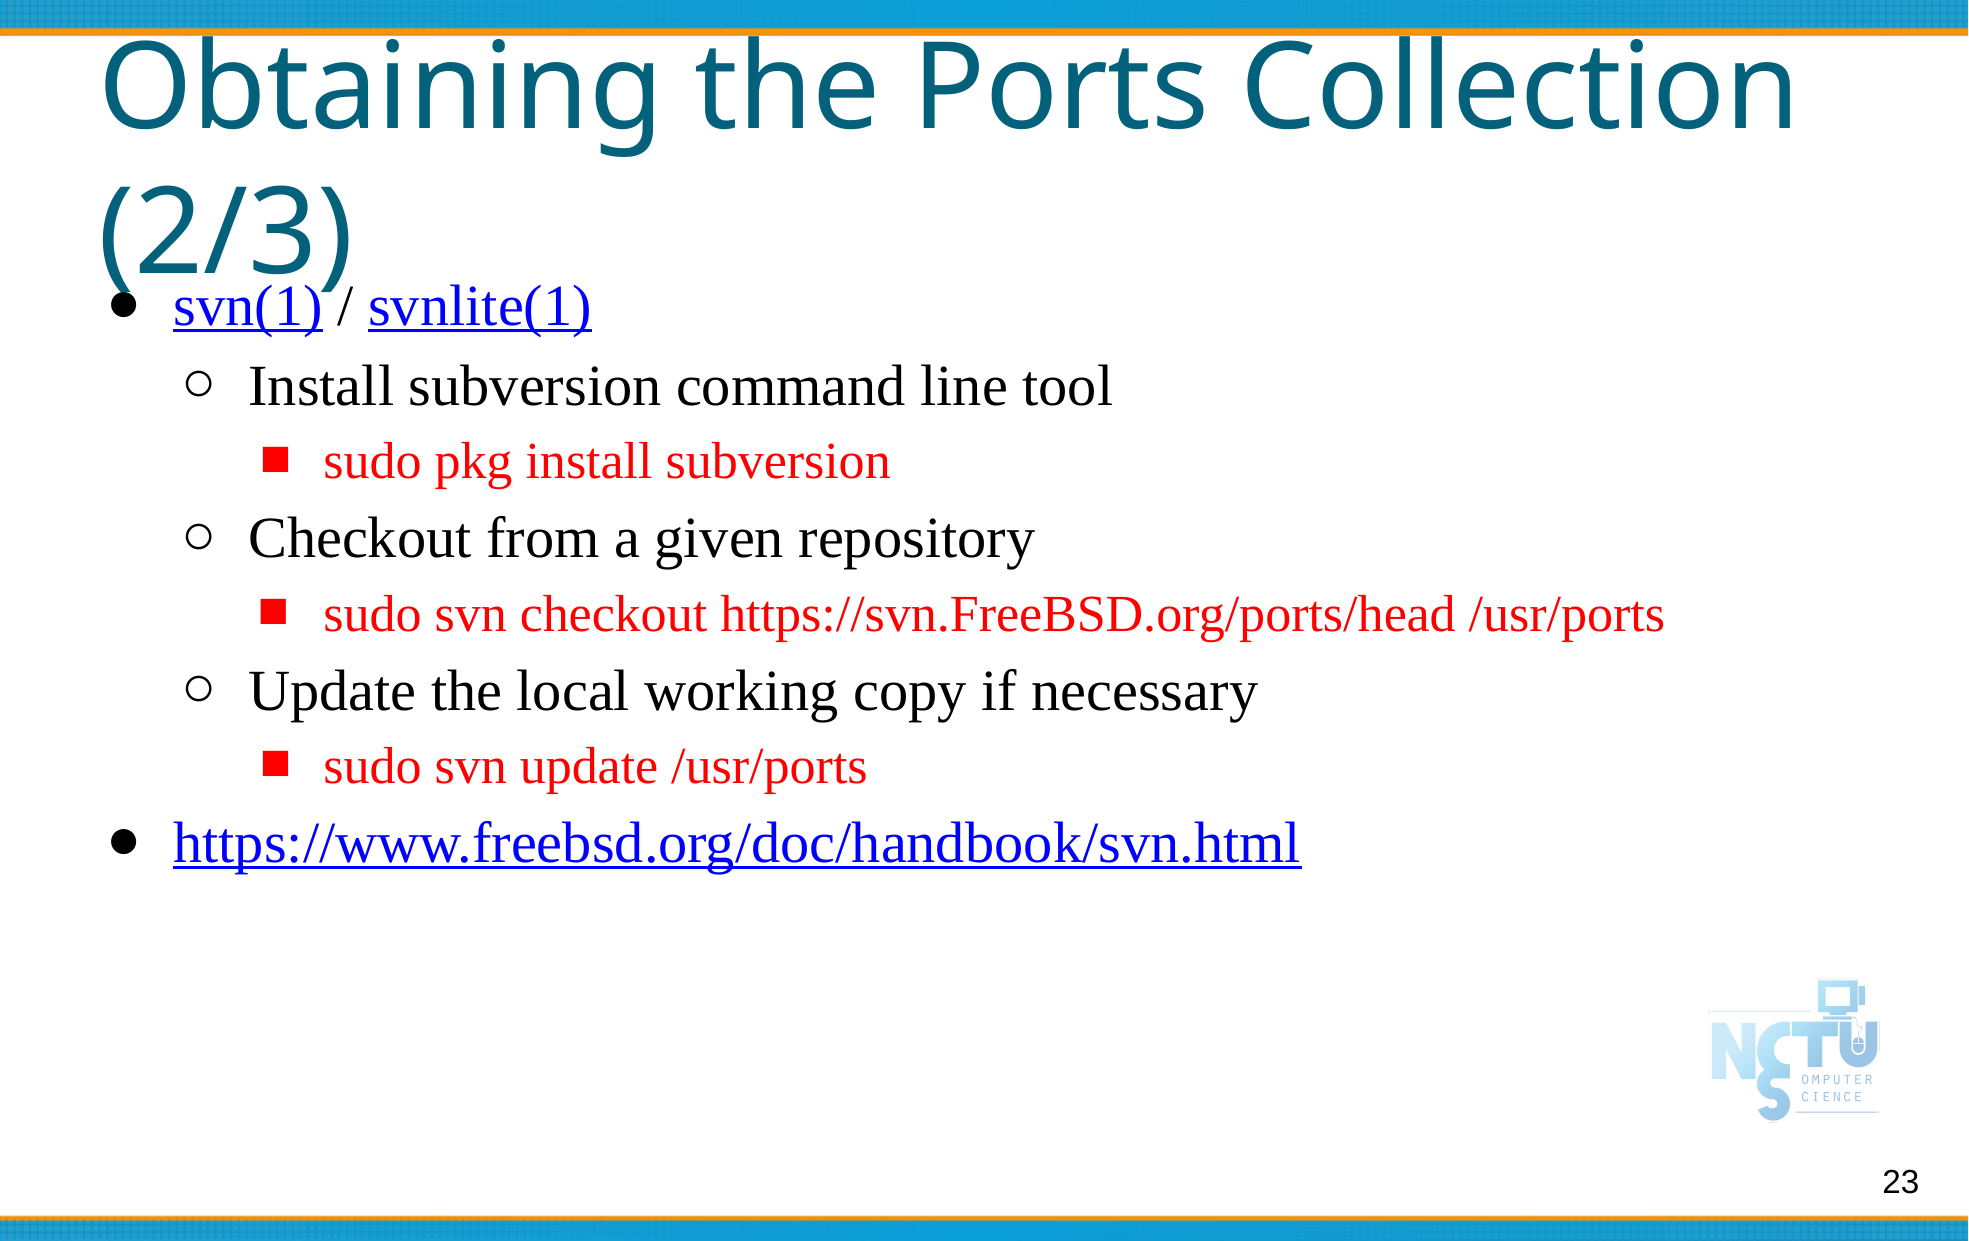

# Obtaining the Ports Collection (2/3)
svn(1) / svnlite(1)
Install subversion command line tool
sudo pkg install subversion
Checkout from a given repository
sudo svn checkout https://svn.FreeBSD.org/ports/head /usr/ports
Update the local working copy if necessary
sudo svn update /usr/ports
https://www.freebsd.org/doc/handbook/svn.html